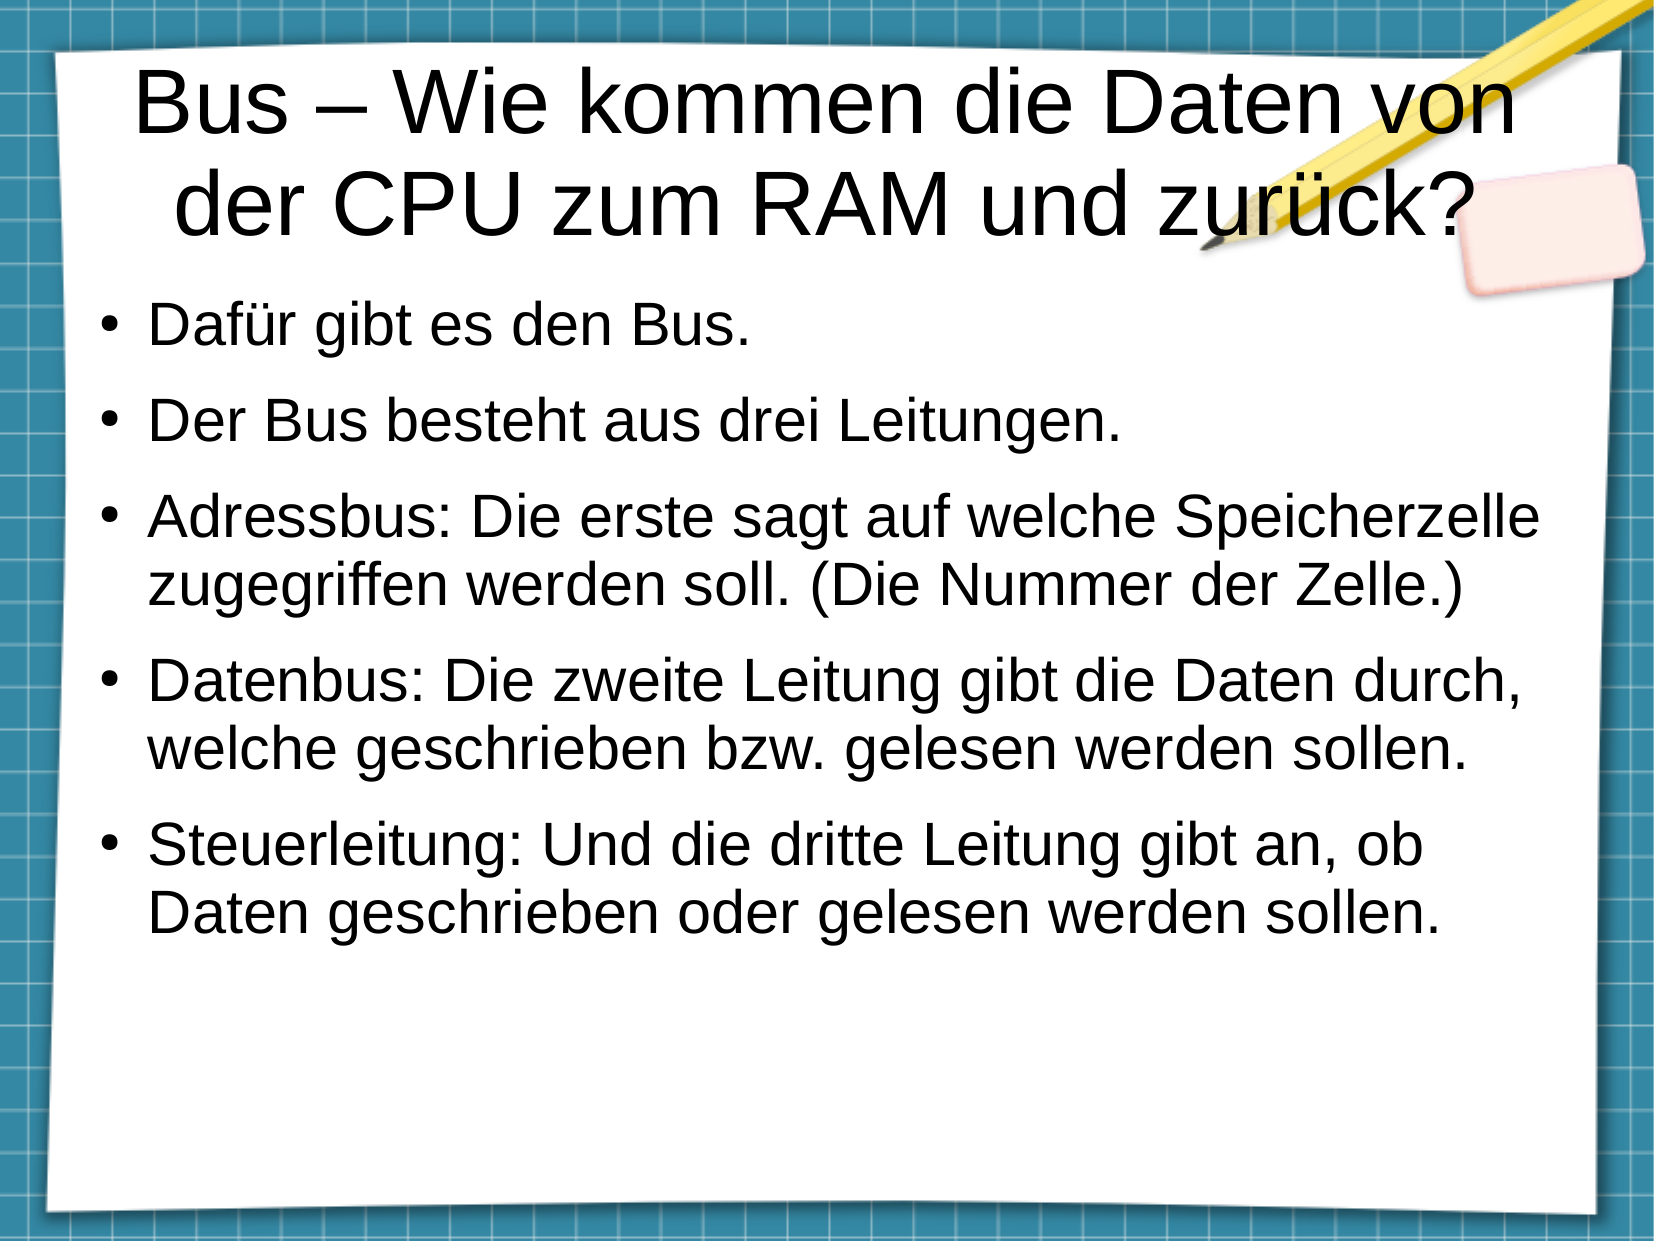

# Bus – Wie kommen die Daten von der CPU zum RAM und zurück?
Dafür gibt es den Bus.
Der Bus besteht aus drei Leitungen.
Adressbus: Die erste sagt auf welche Speicherzelle zugegriffen werden soll. (Die Nummer der Zelle.)
Datenbus: Die zweite Leitung gibt die Daten durch, welche geschrieben bzw. gelesen werden sollen.
Steuerleitung: Und die dritte Leitung gibt an, ob Daten geschrieben oder gelesen werden sollen.